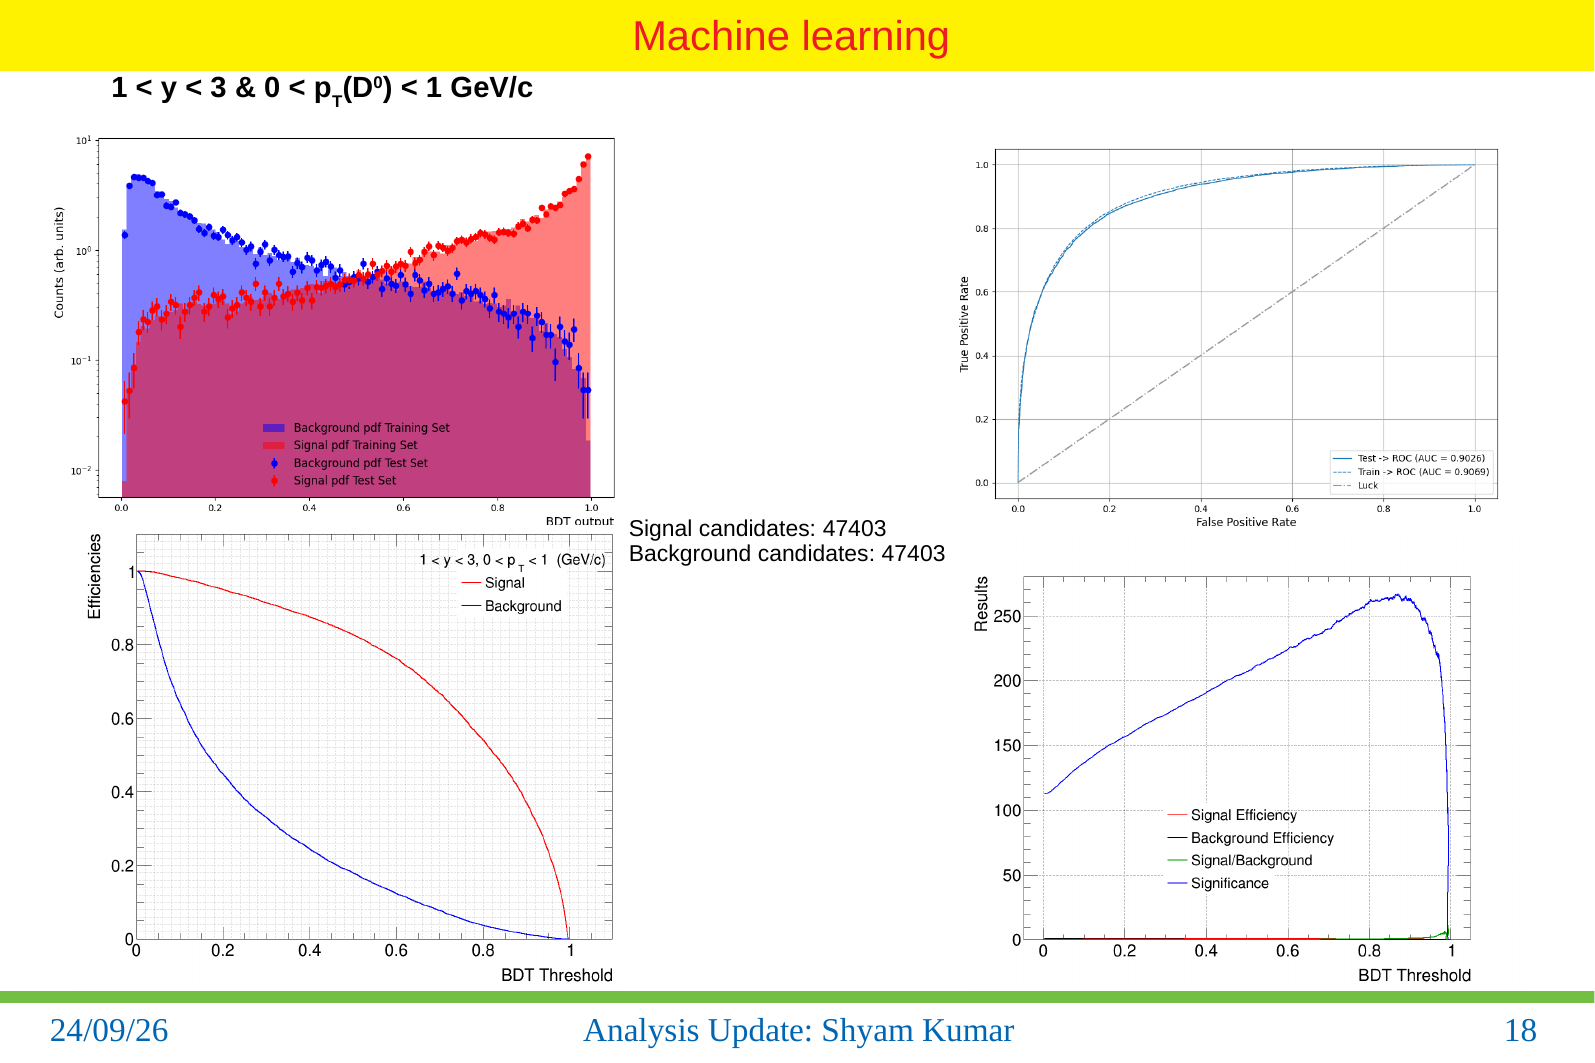

# Machine learning
1 < y < 3 & 0 < pT(D0) < 1 GeV/c
Signal candidates: 47403
Background candidates: 47403
Analysis Update: Shyam Kumar
18